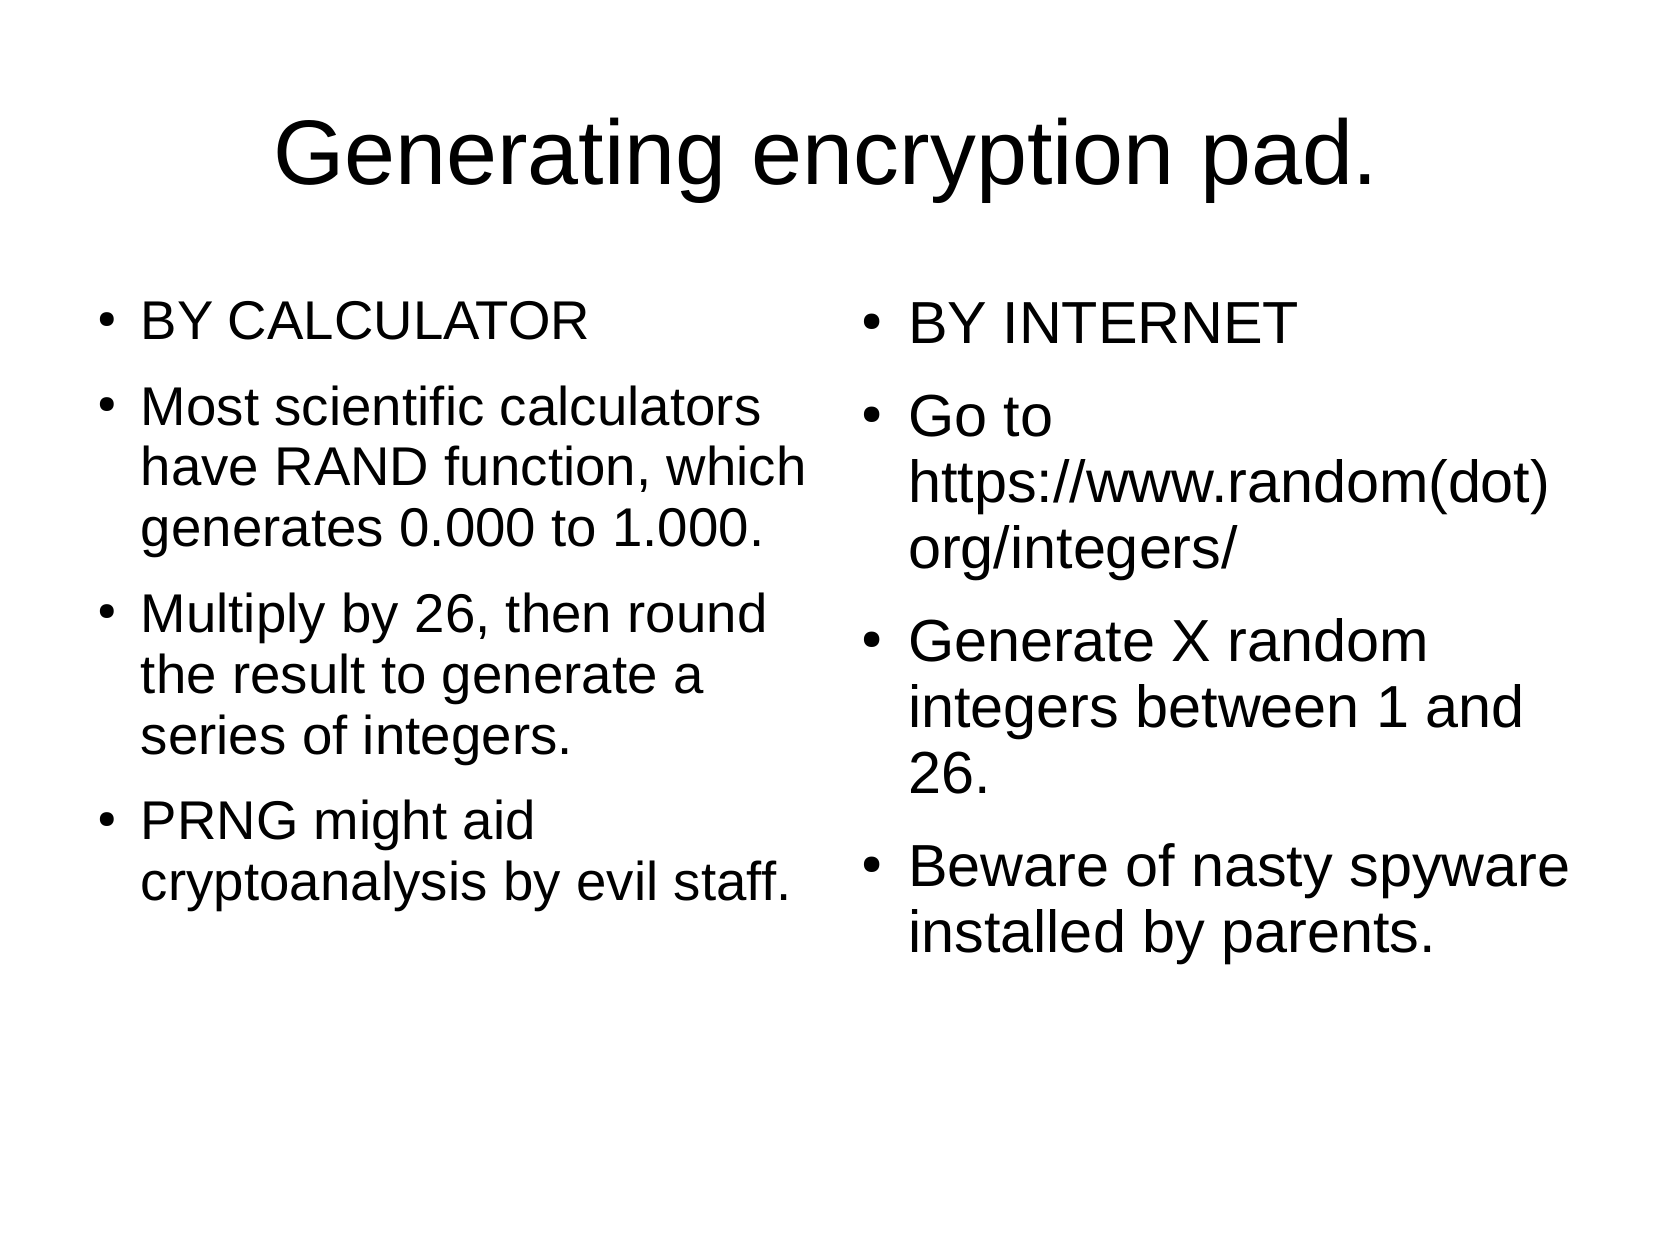

# Generating encryption pad.
BY CALCULATOR
Most scientific calculators have RAND function, which generates 0.000 to 1.000.
Multiply by 26, then round the result to generate a series of integers.
PRNG might aid cryptoanalysis by evil staff.
BY INTERNET
Go to https://www.random(dot)org/integers/
Generate X random integers between 1 and 26.
Beware of nasty spyware installed by parents.